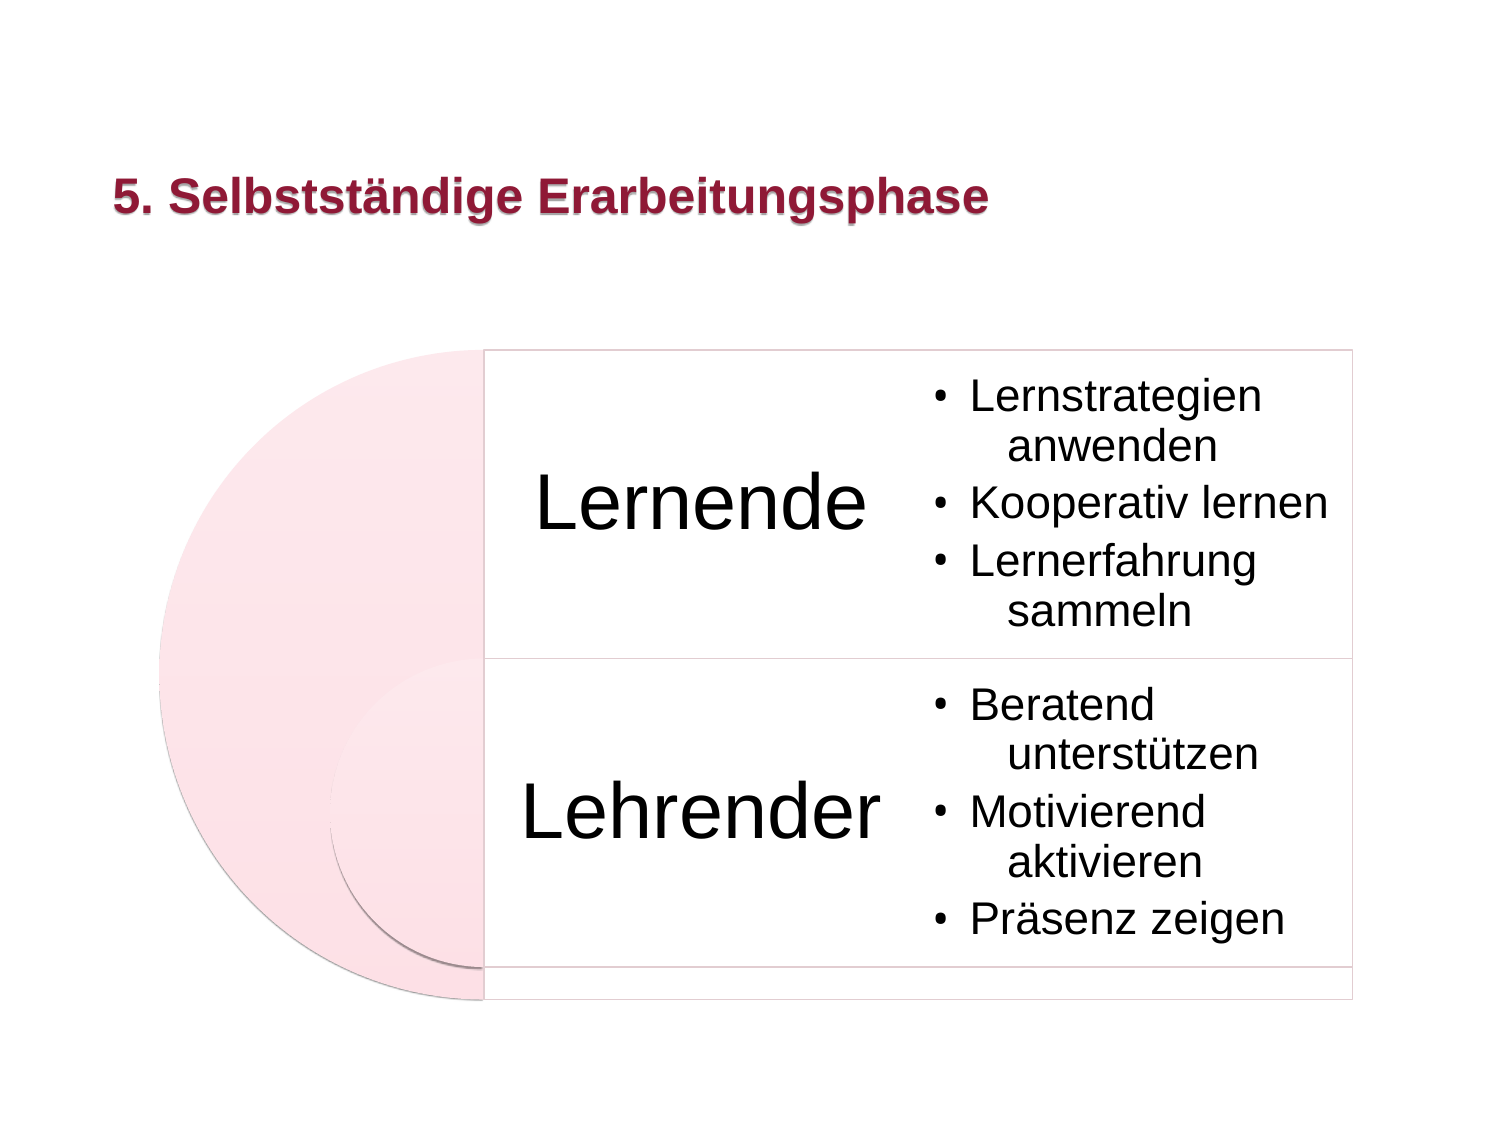

# 5. Selbstständige Erarbeitungsphase
Lernende
Lernstrategien anwenden
Kooperativ lernen
Lernerfahrung sammeln
Lehrender
Beratend unterstützen
Motivierend aktivieren
Präsenz zeigen